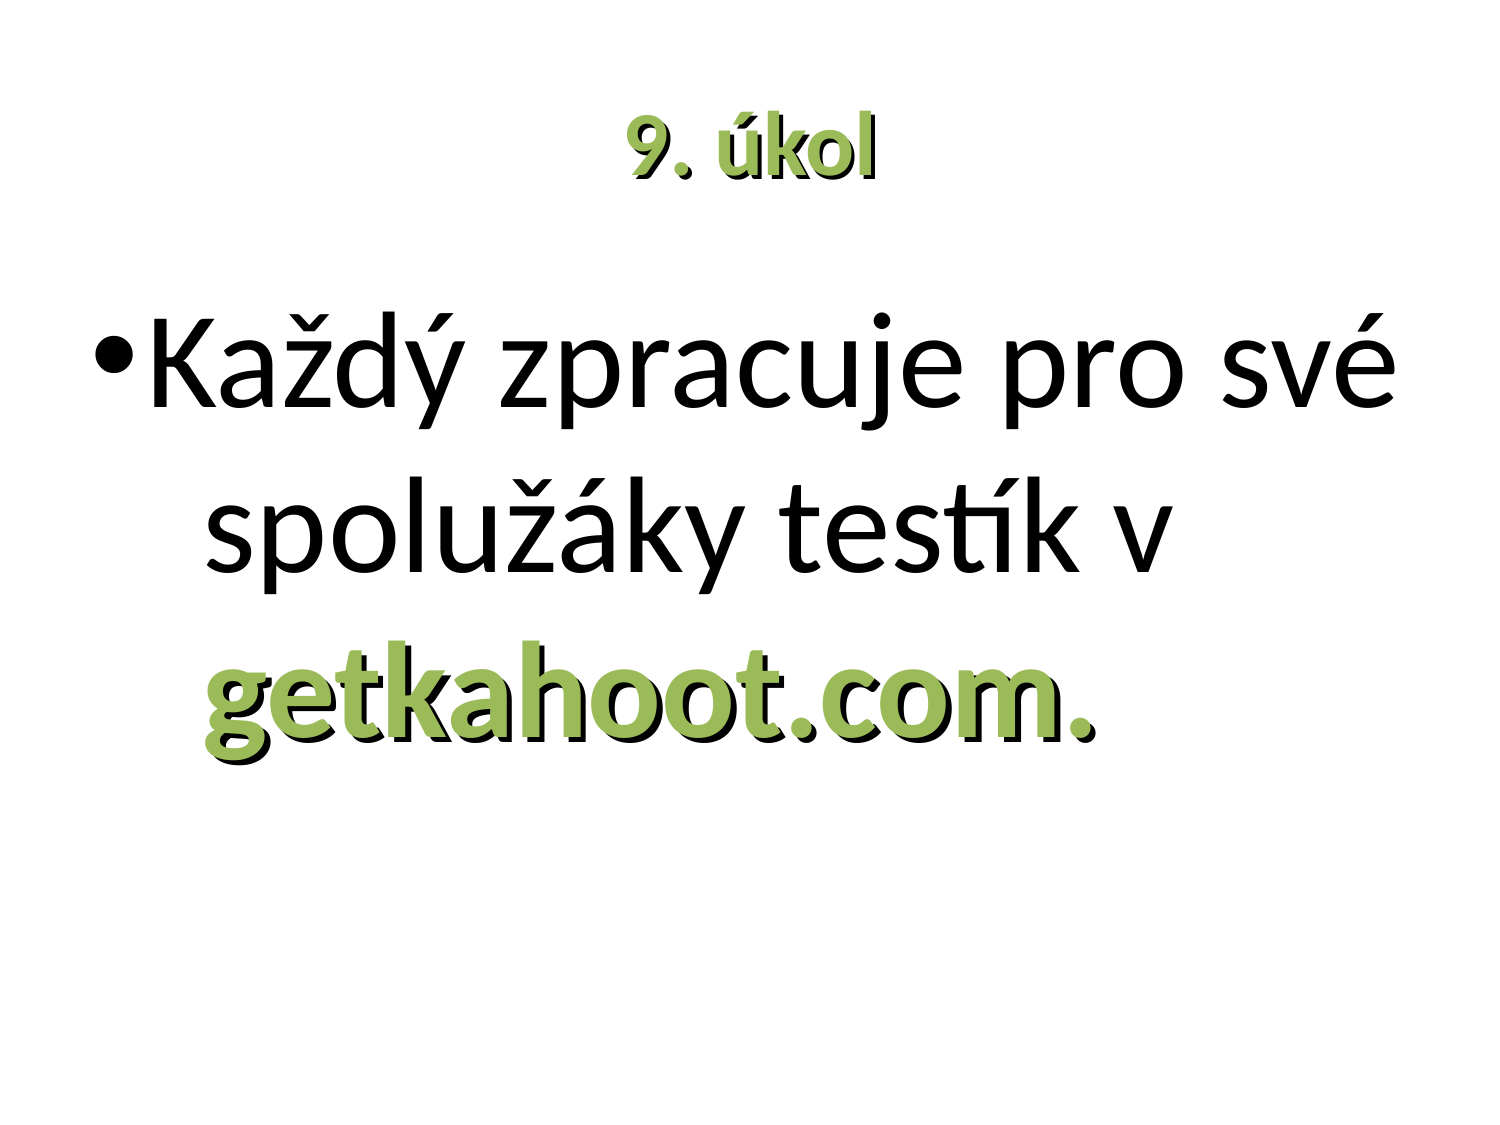

# 9. úkol
Každý zpracuje pro své spolužáky testík v getkahoot.com.